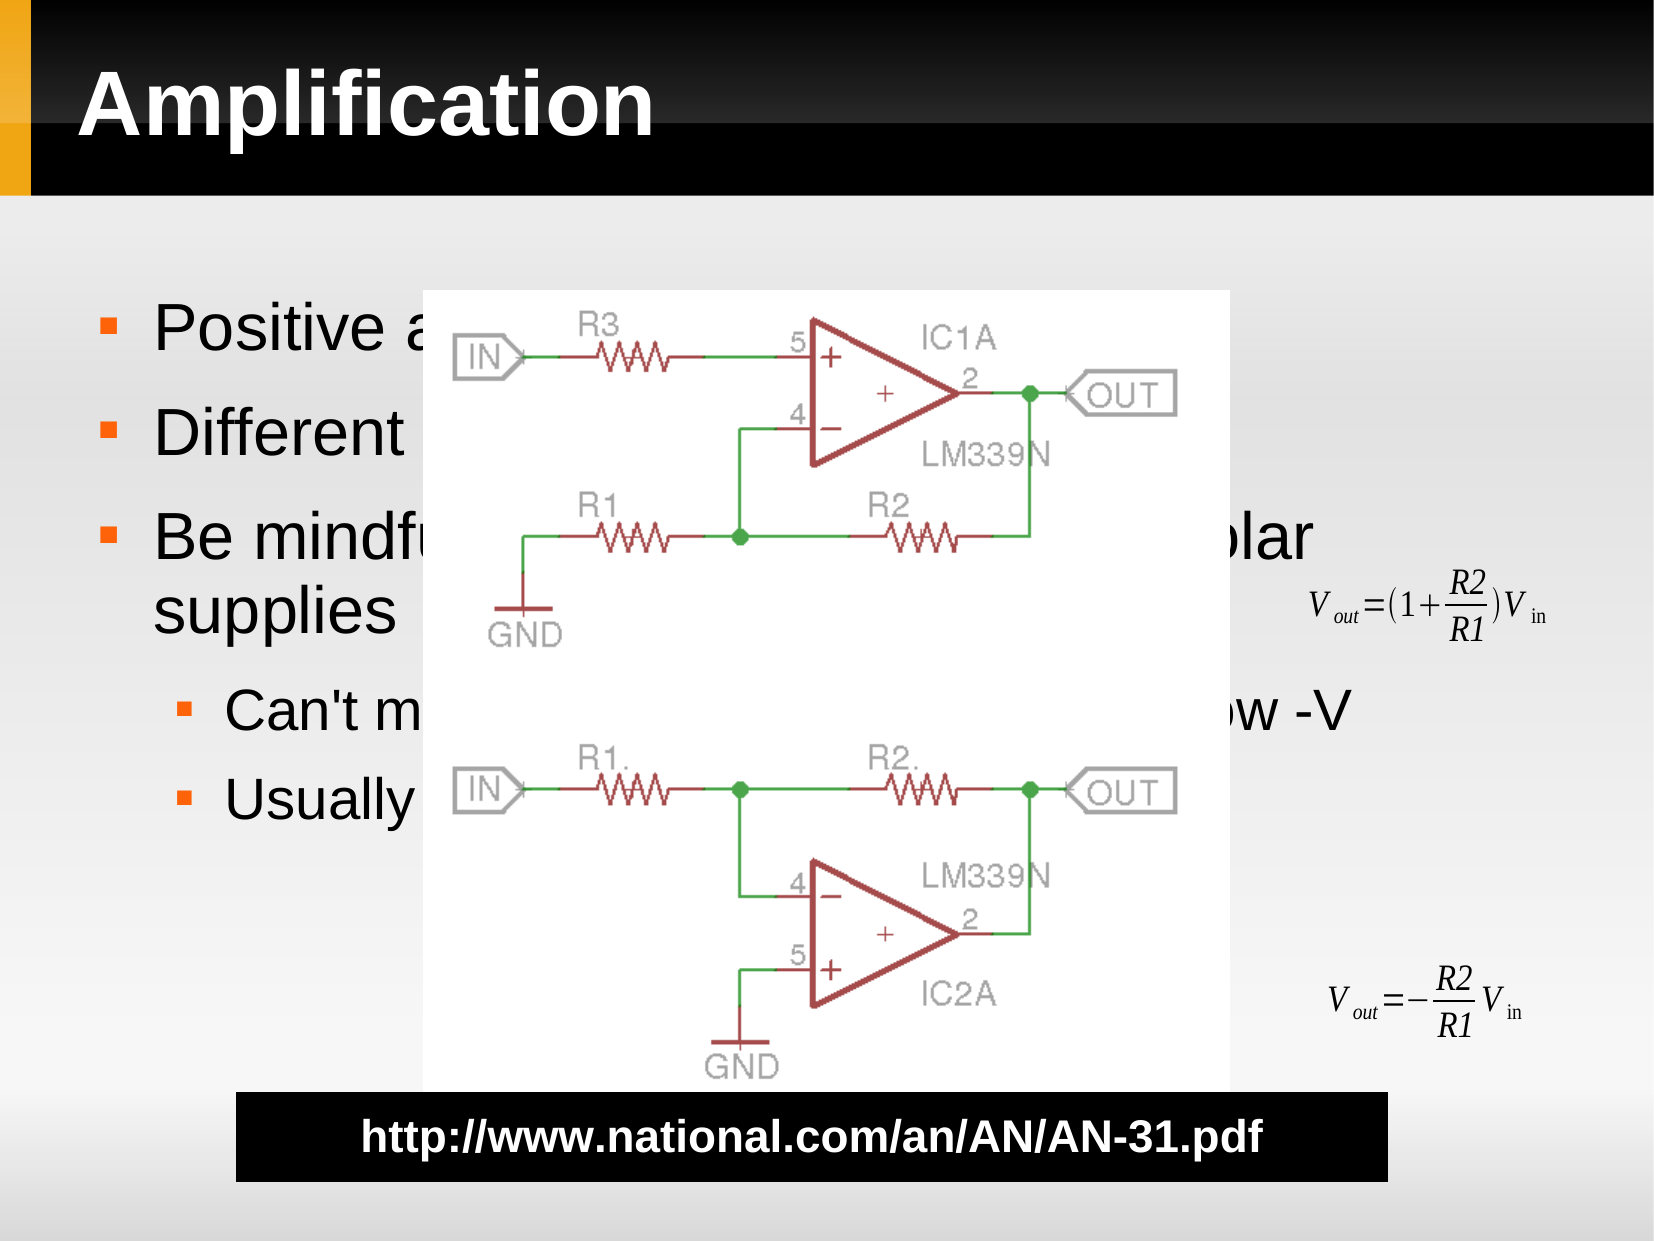

# Amplification
Positive and Negative
Different forumula for gain for each
Be mindful of signal levels with unipolar supplies
Can't make output go above +V or below -V
Usually requires bias
http://www.national.com/an/AN/AN-31.pdf